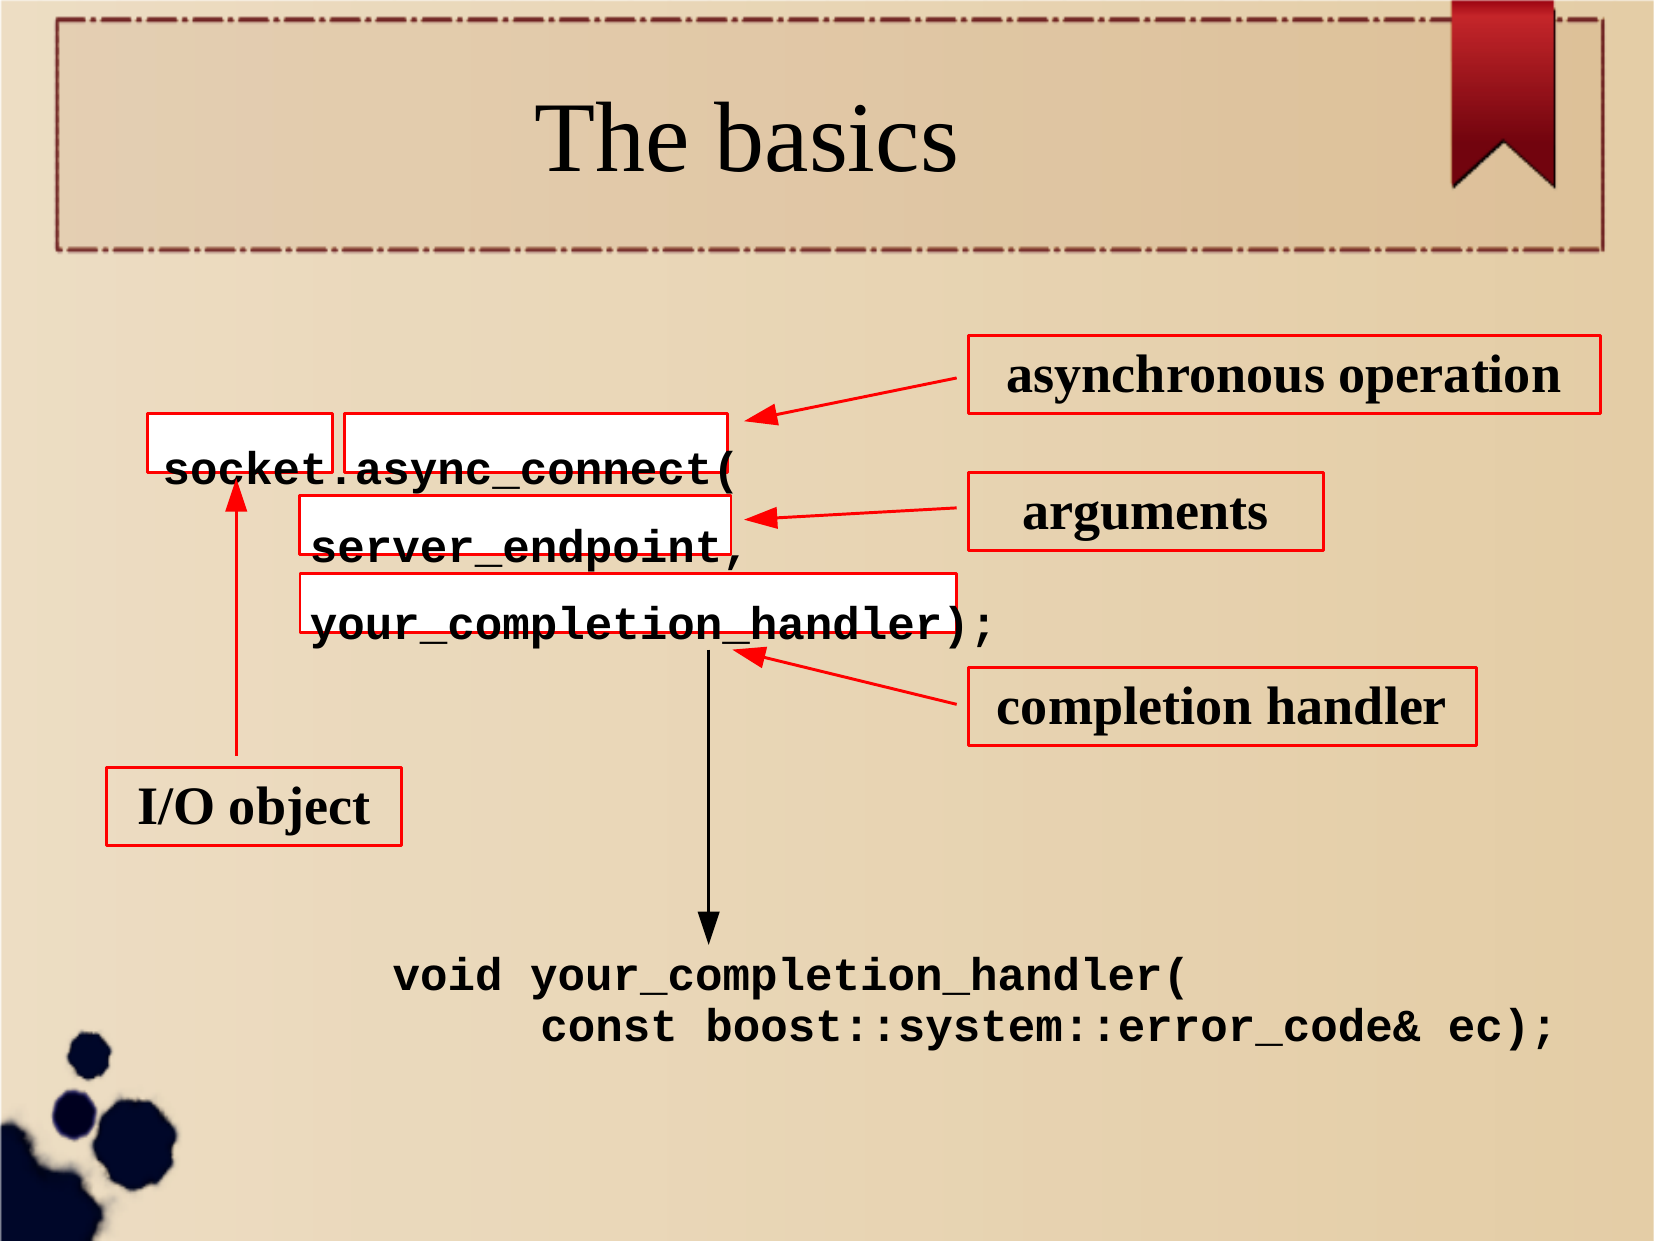

# The basics
asynchronous operation
socket.async_connect(
		server_endpoint,
		your_completion_handler);
arguments
completion handler
I/O object
void your_completion_handler(
		const boost::system::error_code& ec);